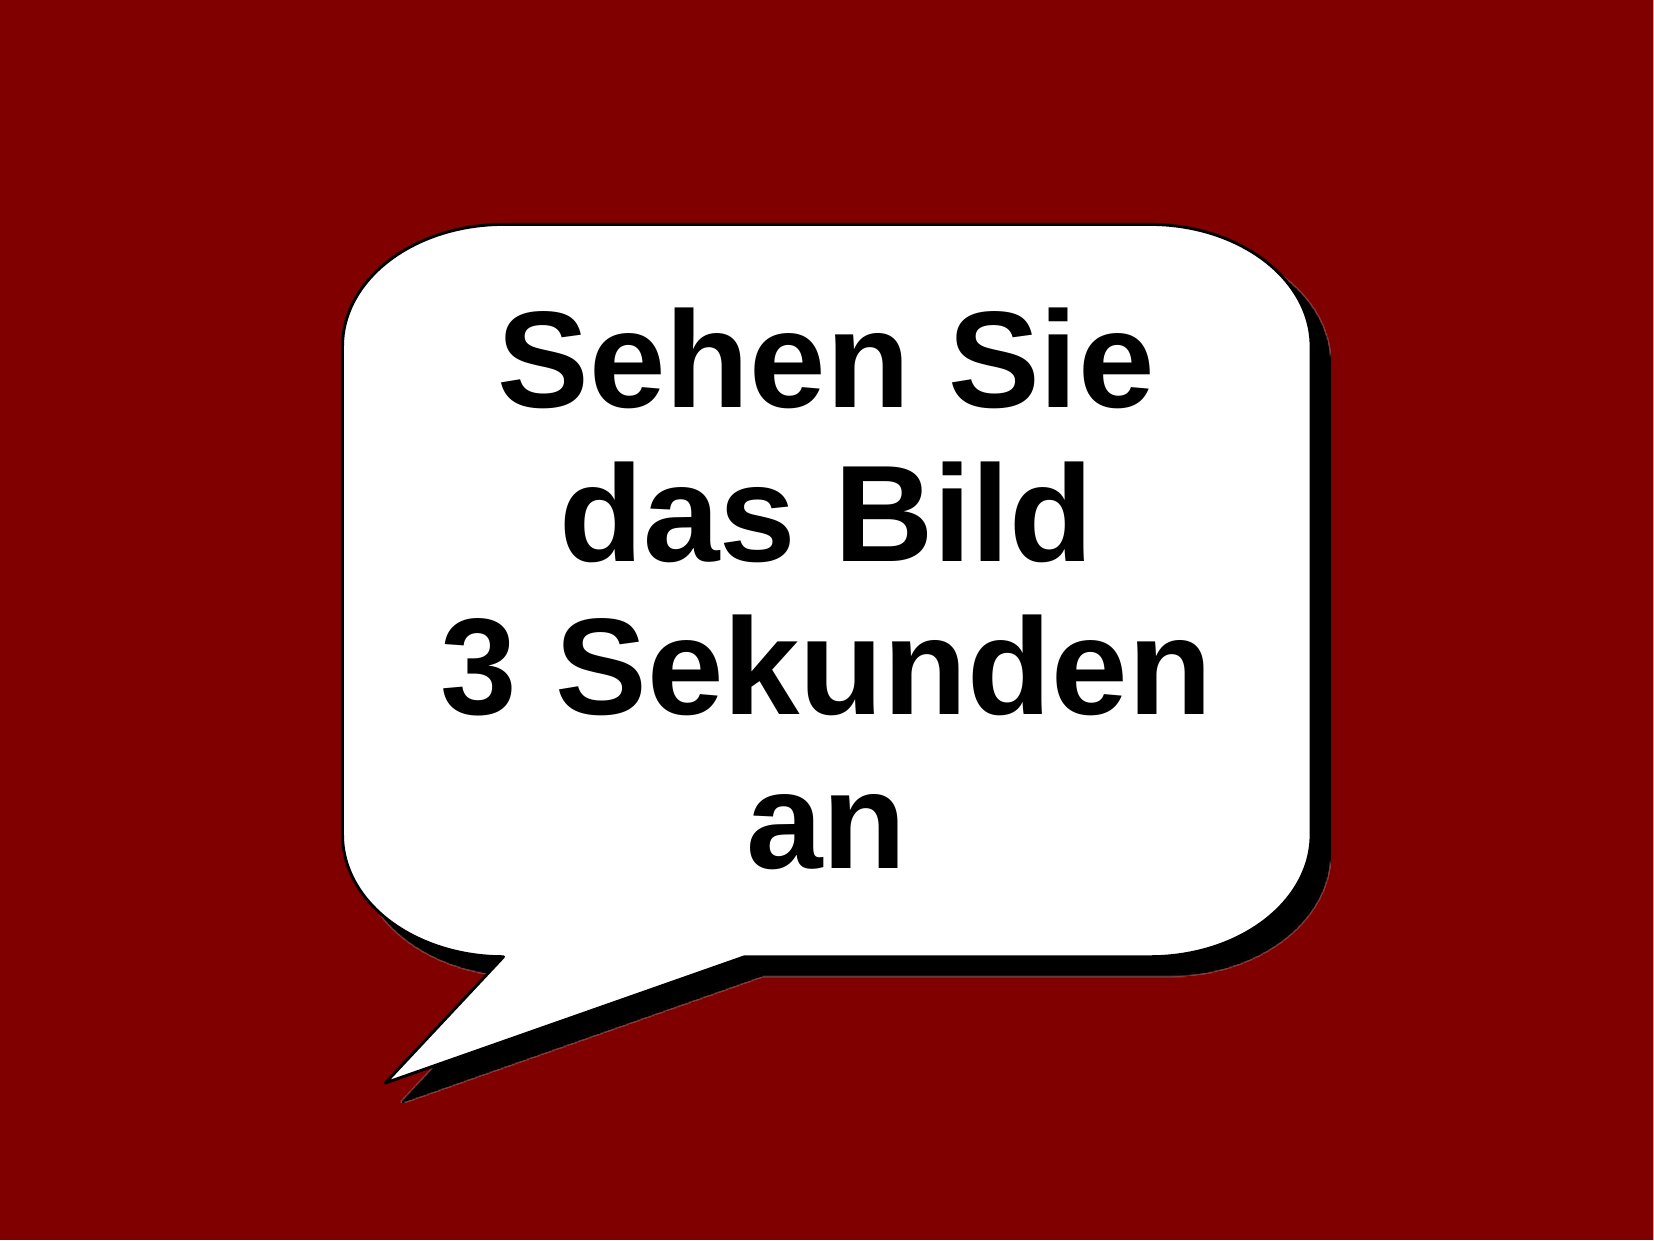

Sehen Sie
das Bild
3 Sekunden
an